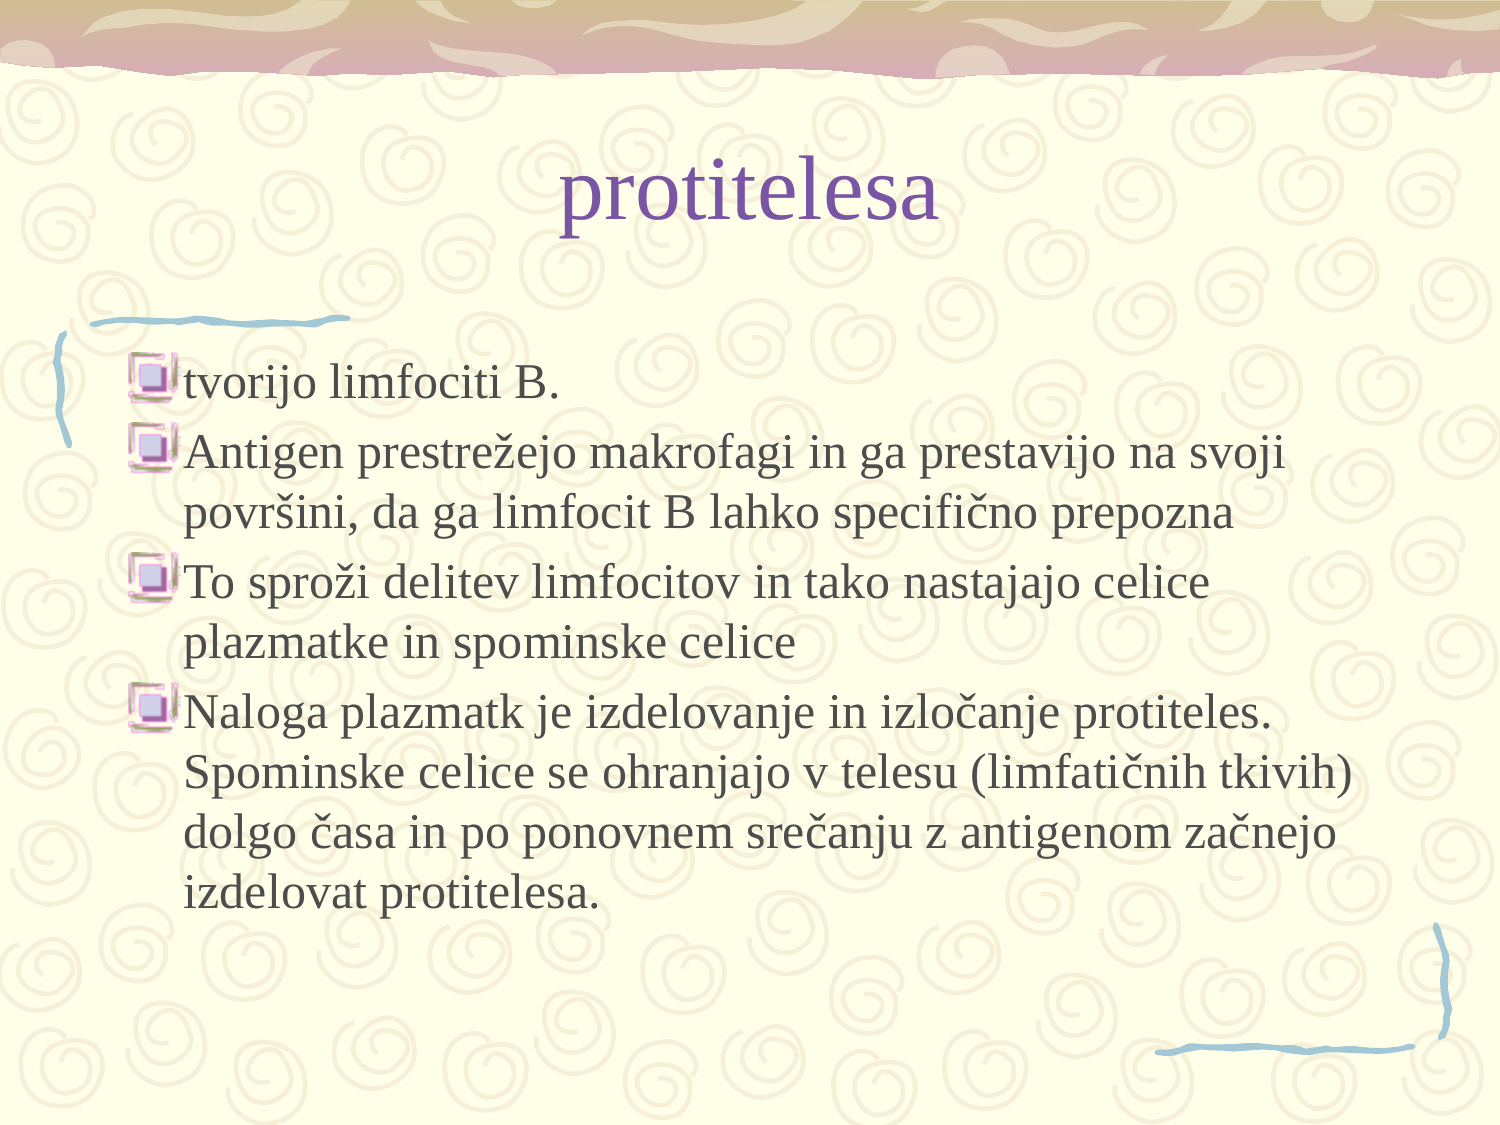

# protitelesa
tvorijo limfociti B.
Antigen prestrežejo makrofagi in ga prestavijo na svoji površini, da ga limfocit B lahko specifično prepozna
To sproži delitev limfocitov in tako nastajajo celice plazmatke in spominske celice
Naloga plazmatk je izdelovanje in izločanje protiteles. Spominske celice se ohranjajo v telesu (limfatičnih tkivih) dolgo časa in po ponovnem srečanju z antigenom začnejo izdelovat protitelesa.